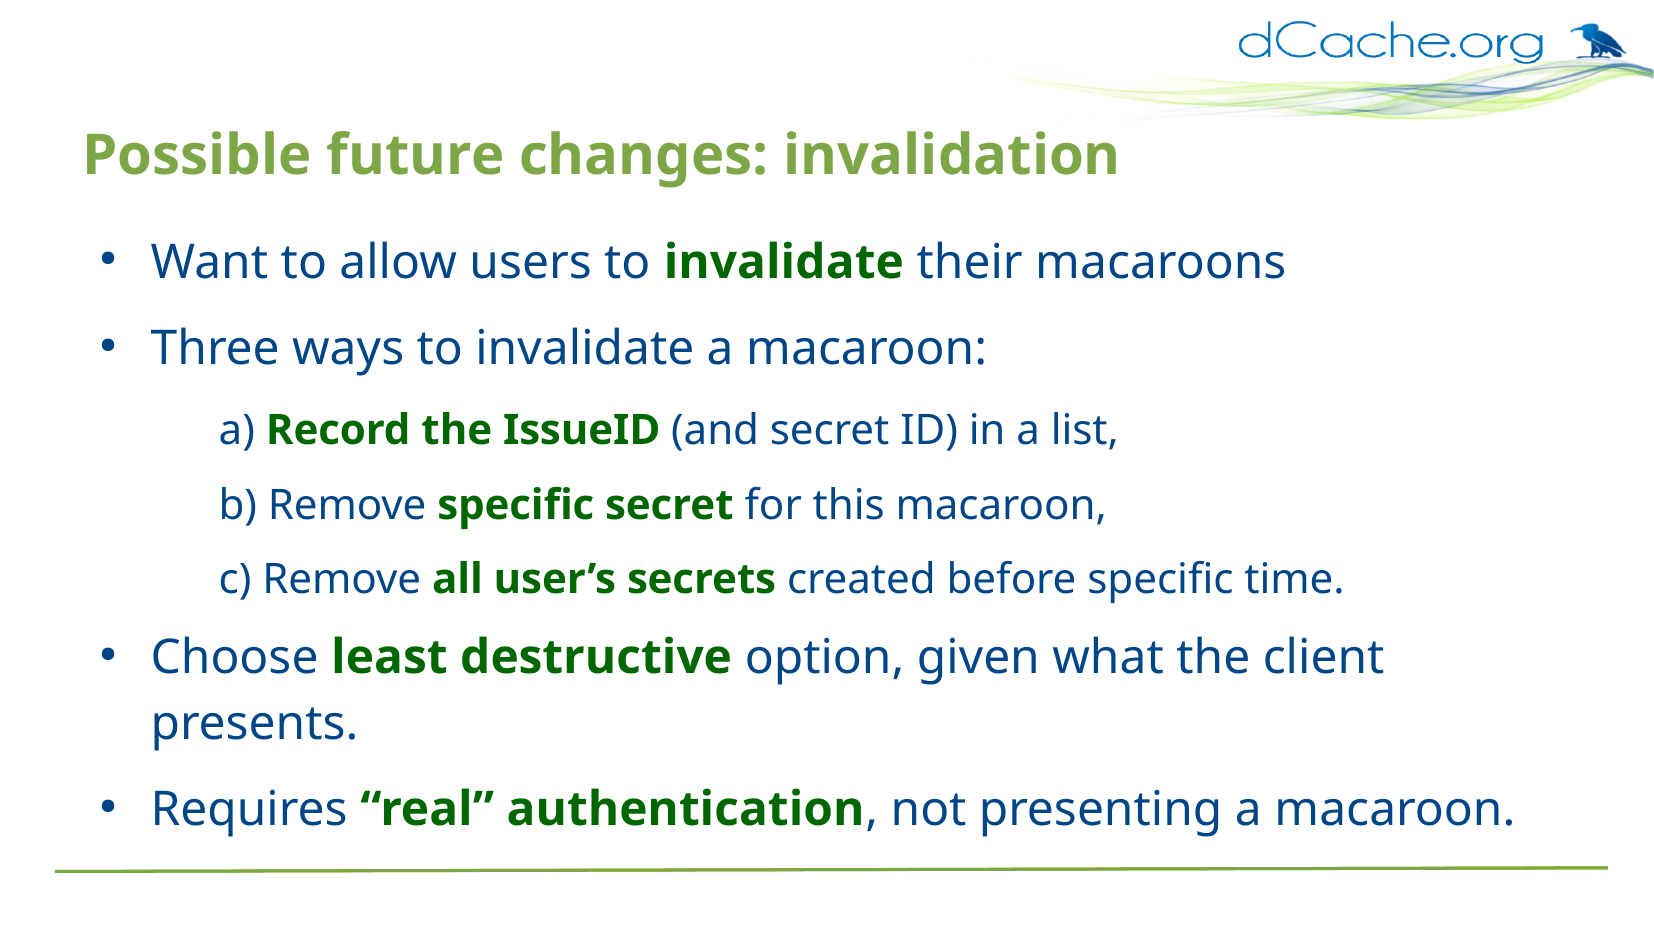

# Possible future changes: invalidation
Want to allow users to invalidate their macaroons
Three ways to invalidate a macaroon:
a) Record the IssueID (and secret ID) in a list,
b) Remove specific secret for this macaroon,
c) Remove all user’s secrets created before specific time.
Choose least destructive option, given what the client presents.
Requires “real” authentication, not presenting a macaroon.